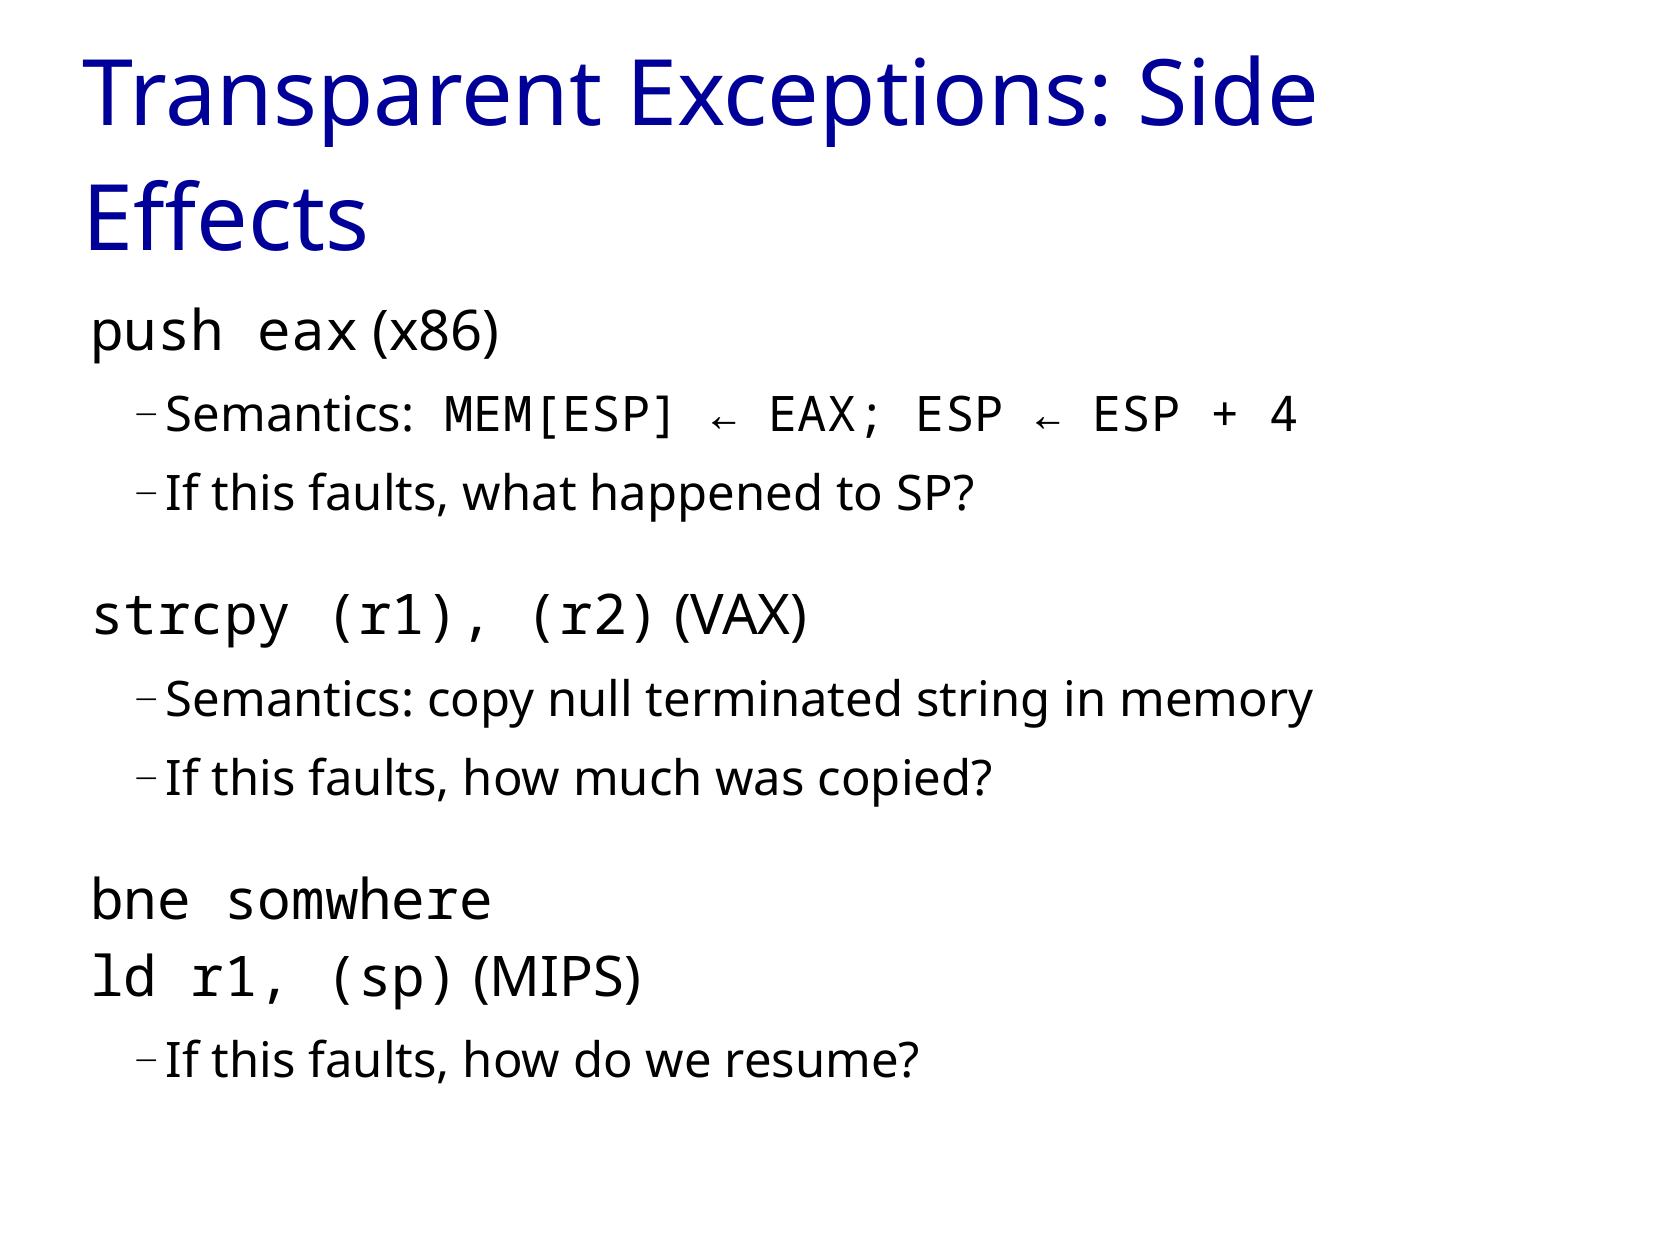

# Transparent Exceptions: Side Effects
push eax (x86)
Semantics: MEM[ESP] ← EAX; ESP ← ESP + 4
If this faults, what happened to SP?
strcpy (r1), (r2) (VAX)
Semantics: copy null terminated string in memory
If this faults, how much was copied?
bne somwhere
ld r1, (sp) (MIPS)
If this faults, how do we resume?